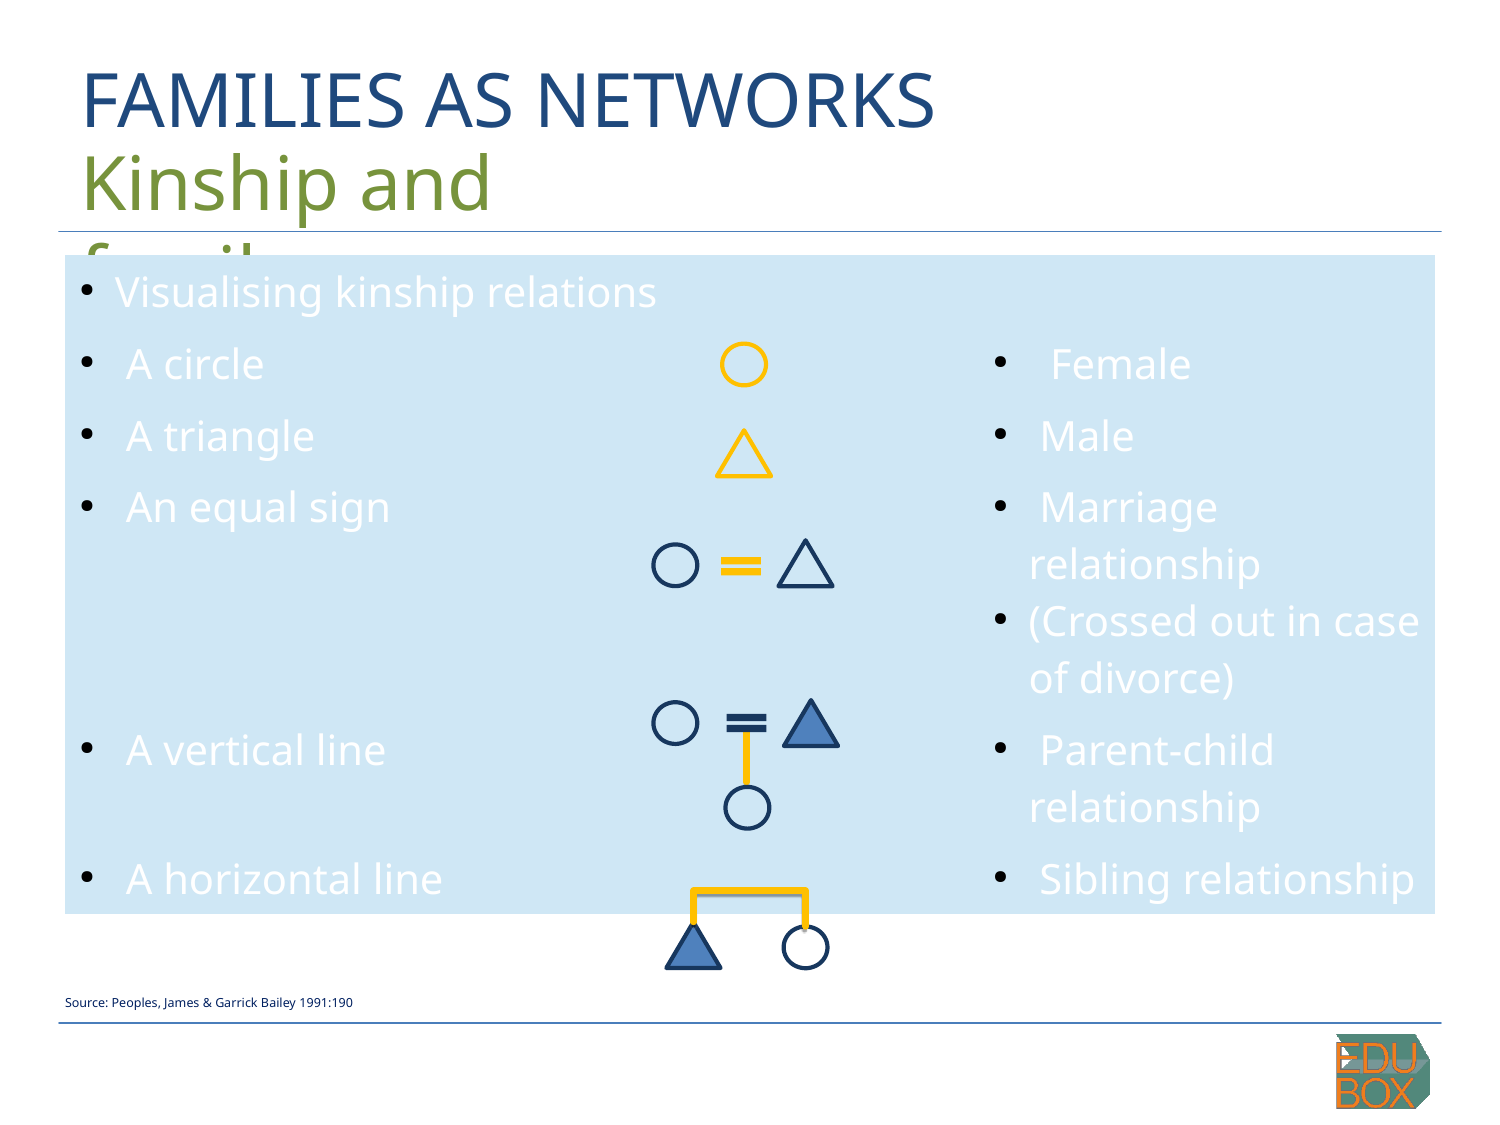

FAMILIES AS NETWORKS
# Kinship and family relations
| Visualising kinship relations | | |
| --- | --- | --- |
| A circle | | Female |
| A triangle | | Male |
| An equal sign | | Marriage relationship (Crossed out in case of divorce) |
| A vertical line | | Parent-child relationship |
| A horizontal line | | Sibling relationship |
Source: Peoples, James & Garrick Bailey 1991:190